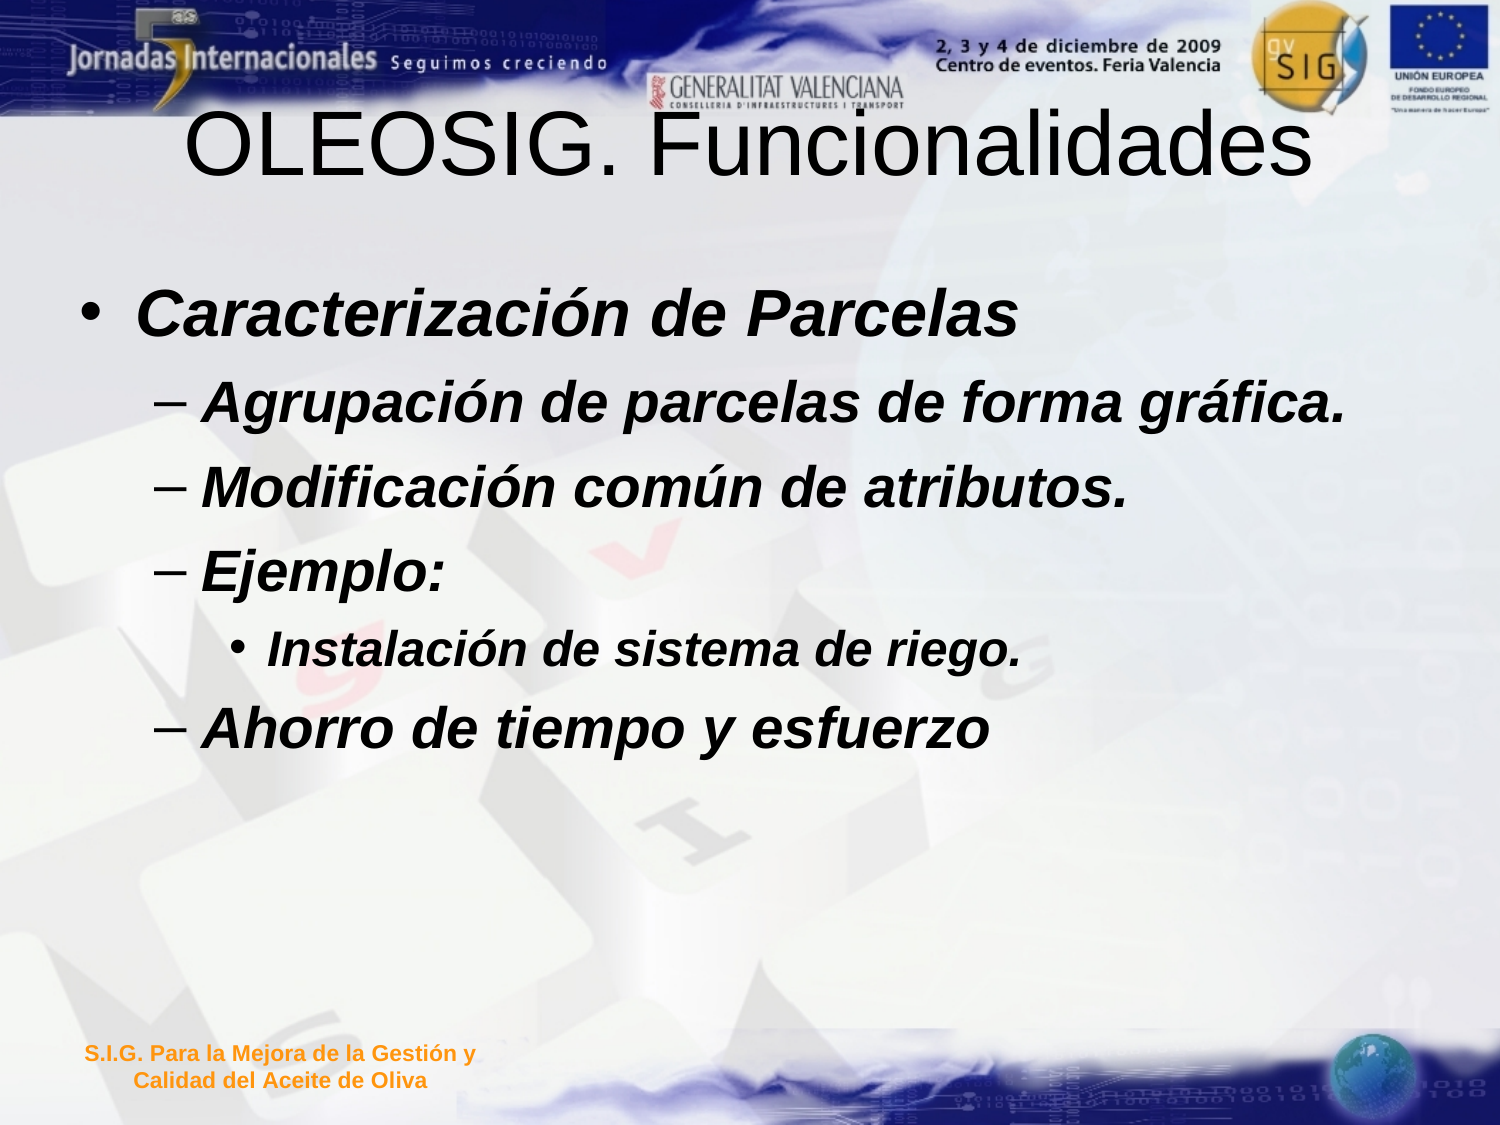

# OLEOSIG. Funcionalidades
Caracterización de Parcelas
Agrupación de parcelas de forma gráfica.
Modificación común de atributos.
Ejemplo:
Instalación de sistema de riego.
Ahorro de tiempo y esfuerzo
S.I.G. Para la Mejora de la Gestión y Calidad del Aceite de Oliva